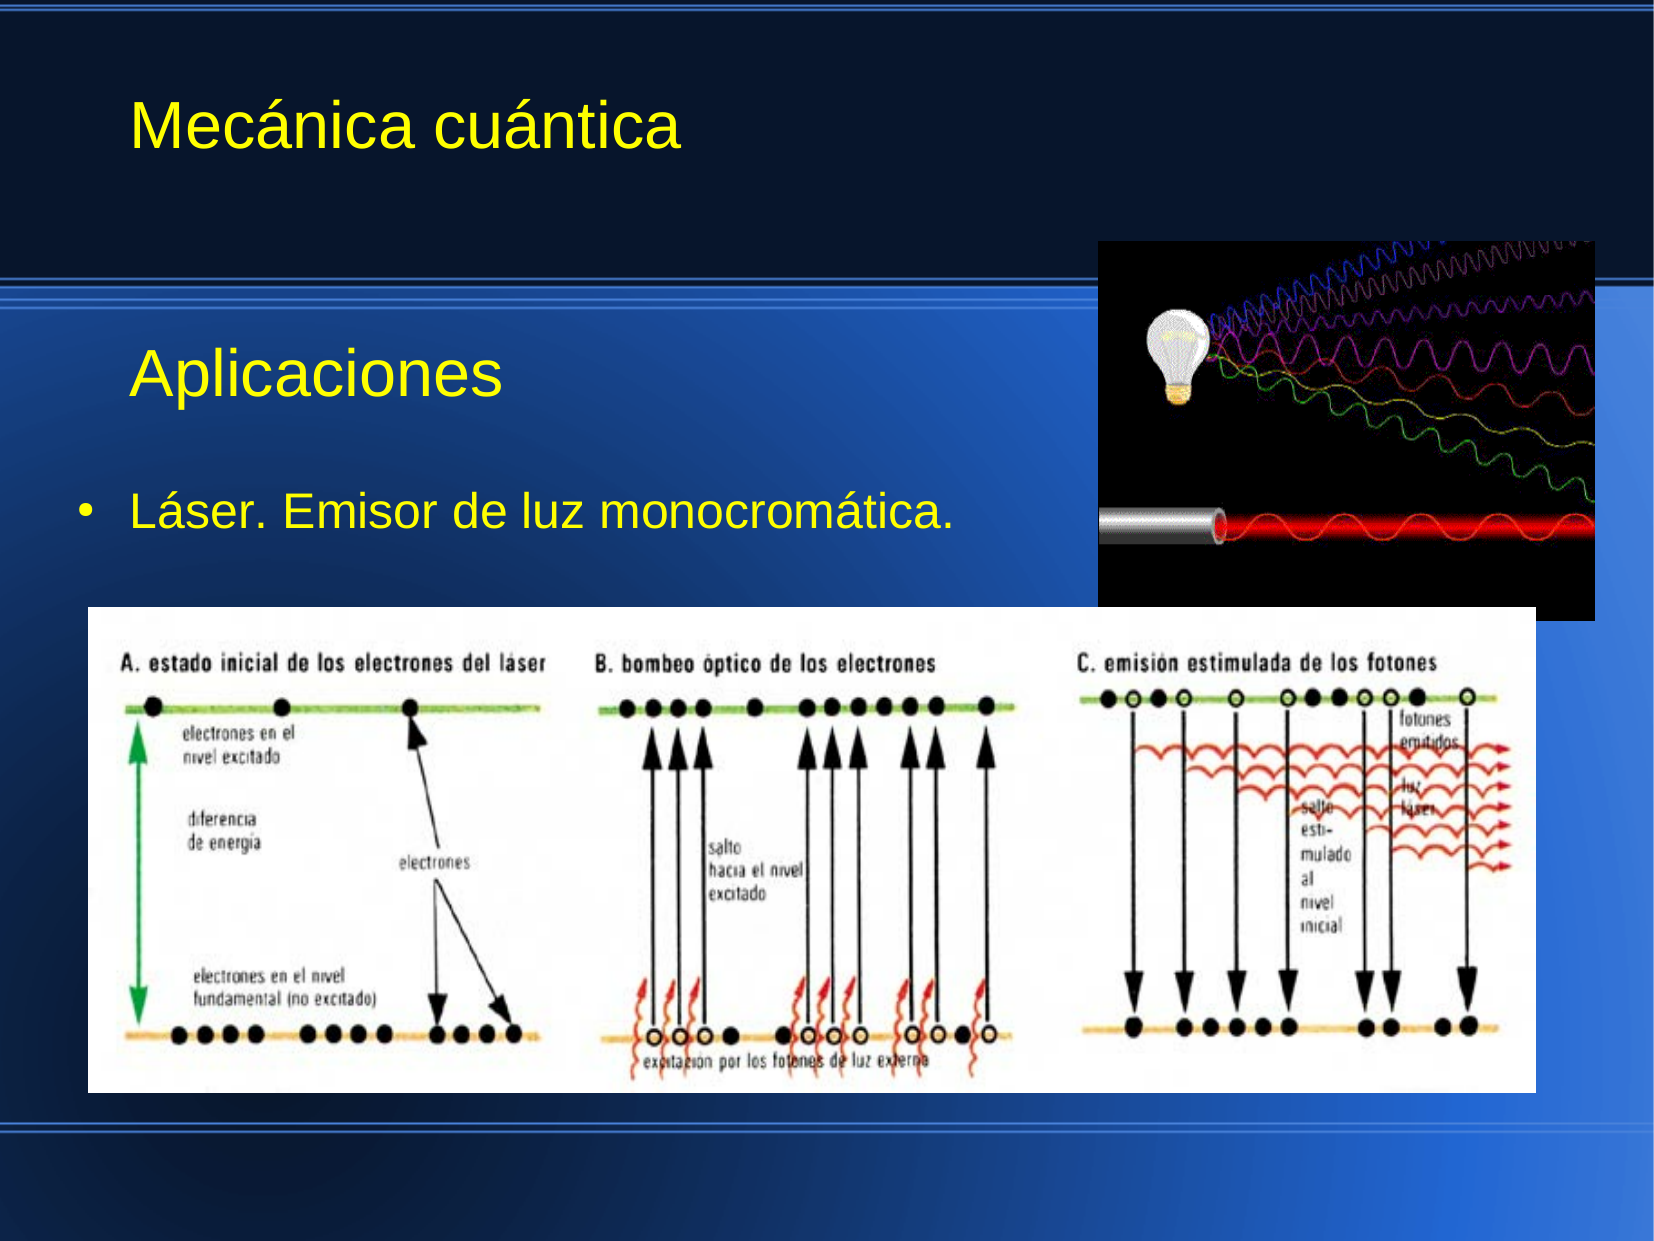

Mecánica cuántica
# Aplicaciones
Láser. Emisor de luz monocromática.